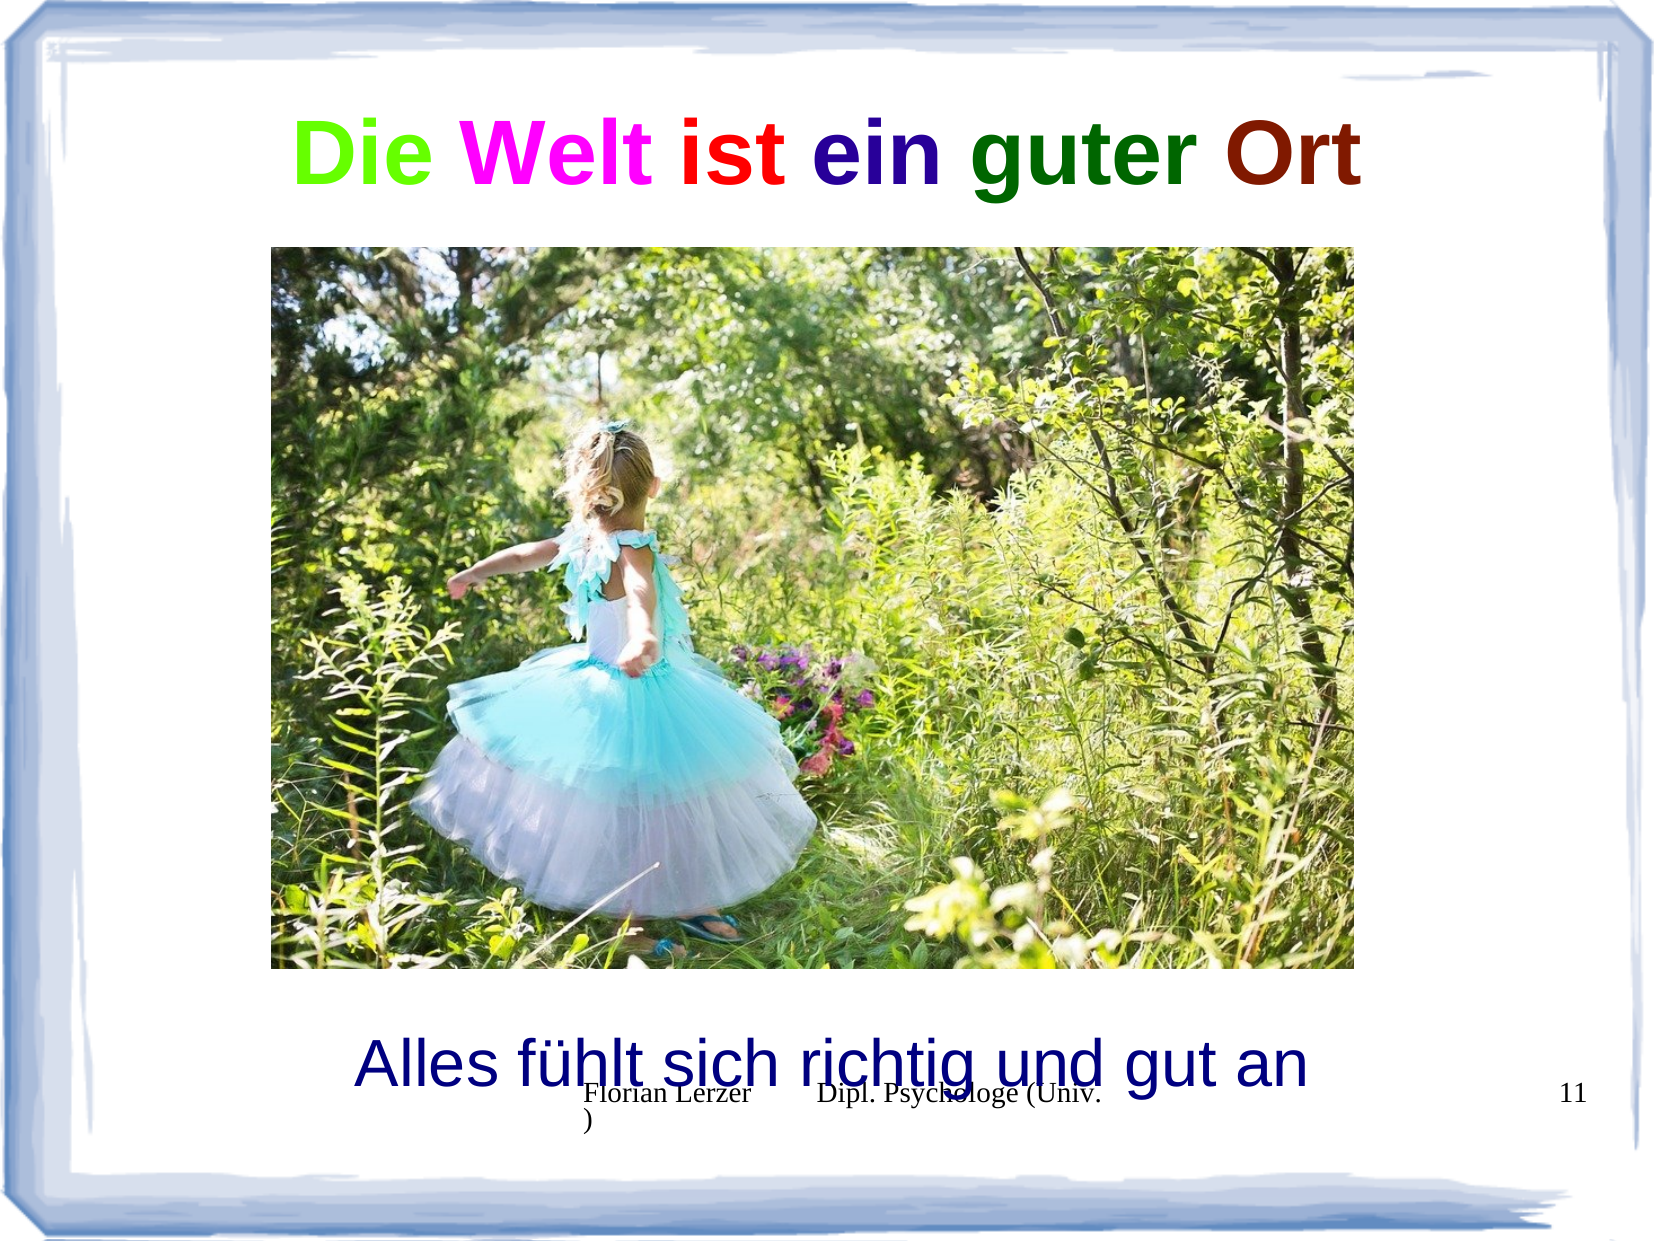

# Die Welt ist ein guter Ort
Alles fühlt sich richtig und gut an
Florian Lerzer Dipl. Psychologe (Univ.)
11